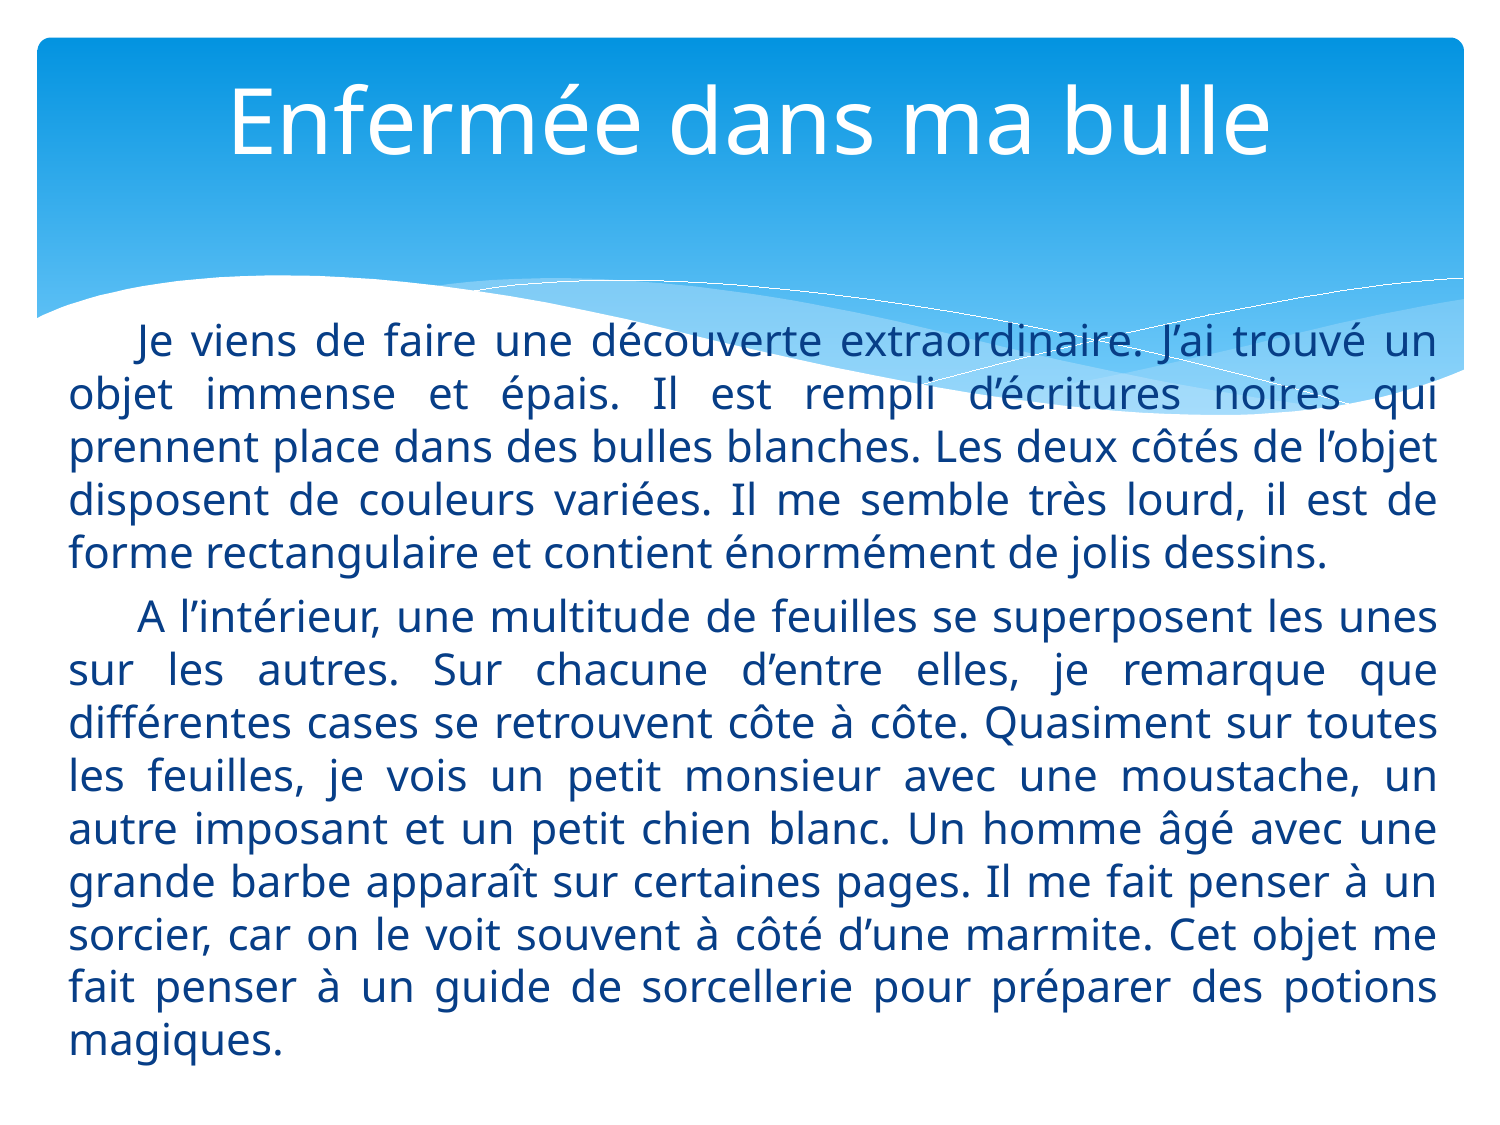

Enfermée dans ma bulle
# Je viens de faire une découverte extraordinaire. J’ai trouvé un objet immense et épais. Il est rempli d’écritures noires qui prennent place dans des bulles blanches. Les deux côtés de l’objet disposent de couleurs variées. Il me semble très lourd, il est de forme rectangulaire et contient énormément de jolis dessins.
	A l’intérieur, une multitude de feuilles se superposent les unes sur les autres. Sur chacune d’entre elles, je remarque que différentes cases se retrouvent côte à côte. Quasiment sur toutes les feuilles, je vois un petit monsieur avec une moustache, un autre imposant et un petit chien blanc. Un homme âgé avec une grande barbe apparaît sur certaines pages. Il me fait penser à un sorcier, car on le voit souvent à côté d’une marmite. Cet objet me fait penser à un guide de sorcellerie pour préparer des potions magiques.